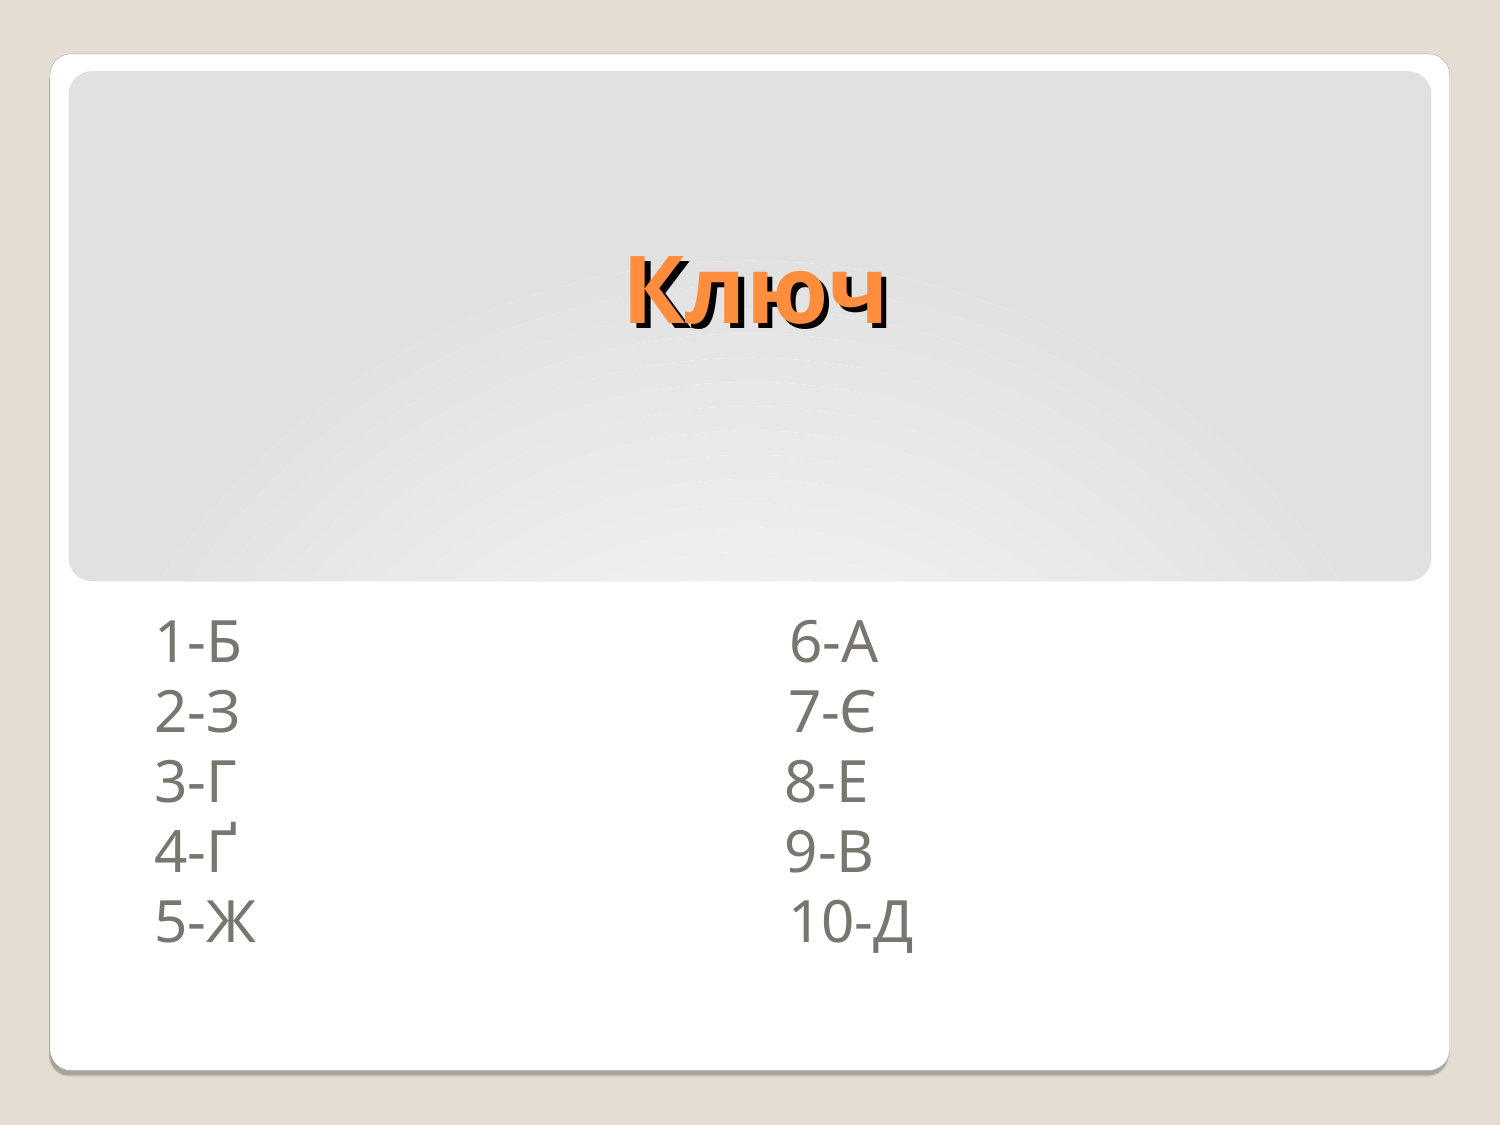

# Ключ
1-Б 6-А
2-З 7-Є
3-Г 8-Е
4-Ґ 9-В
5-Ж 10-Д